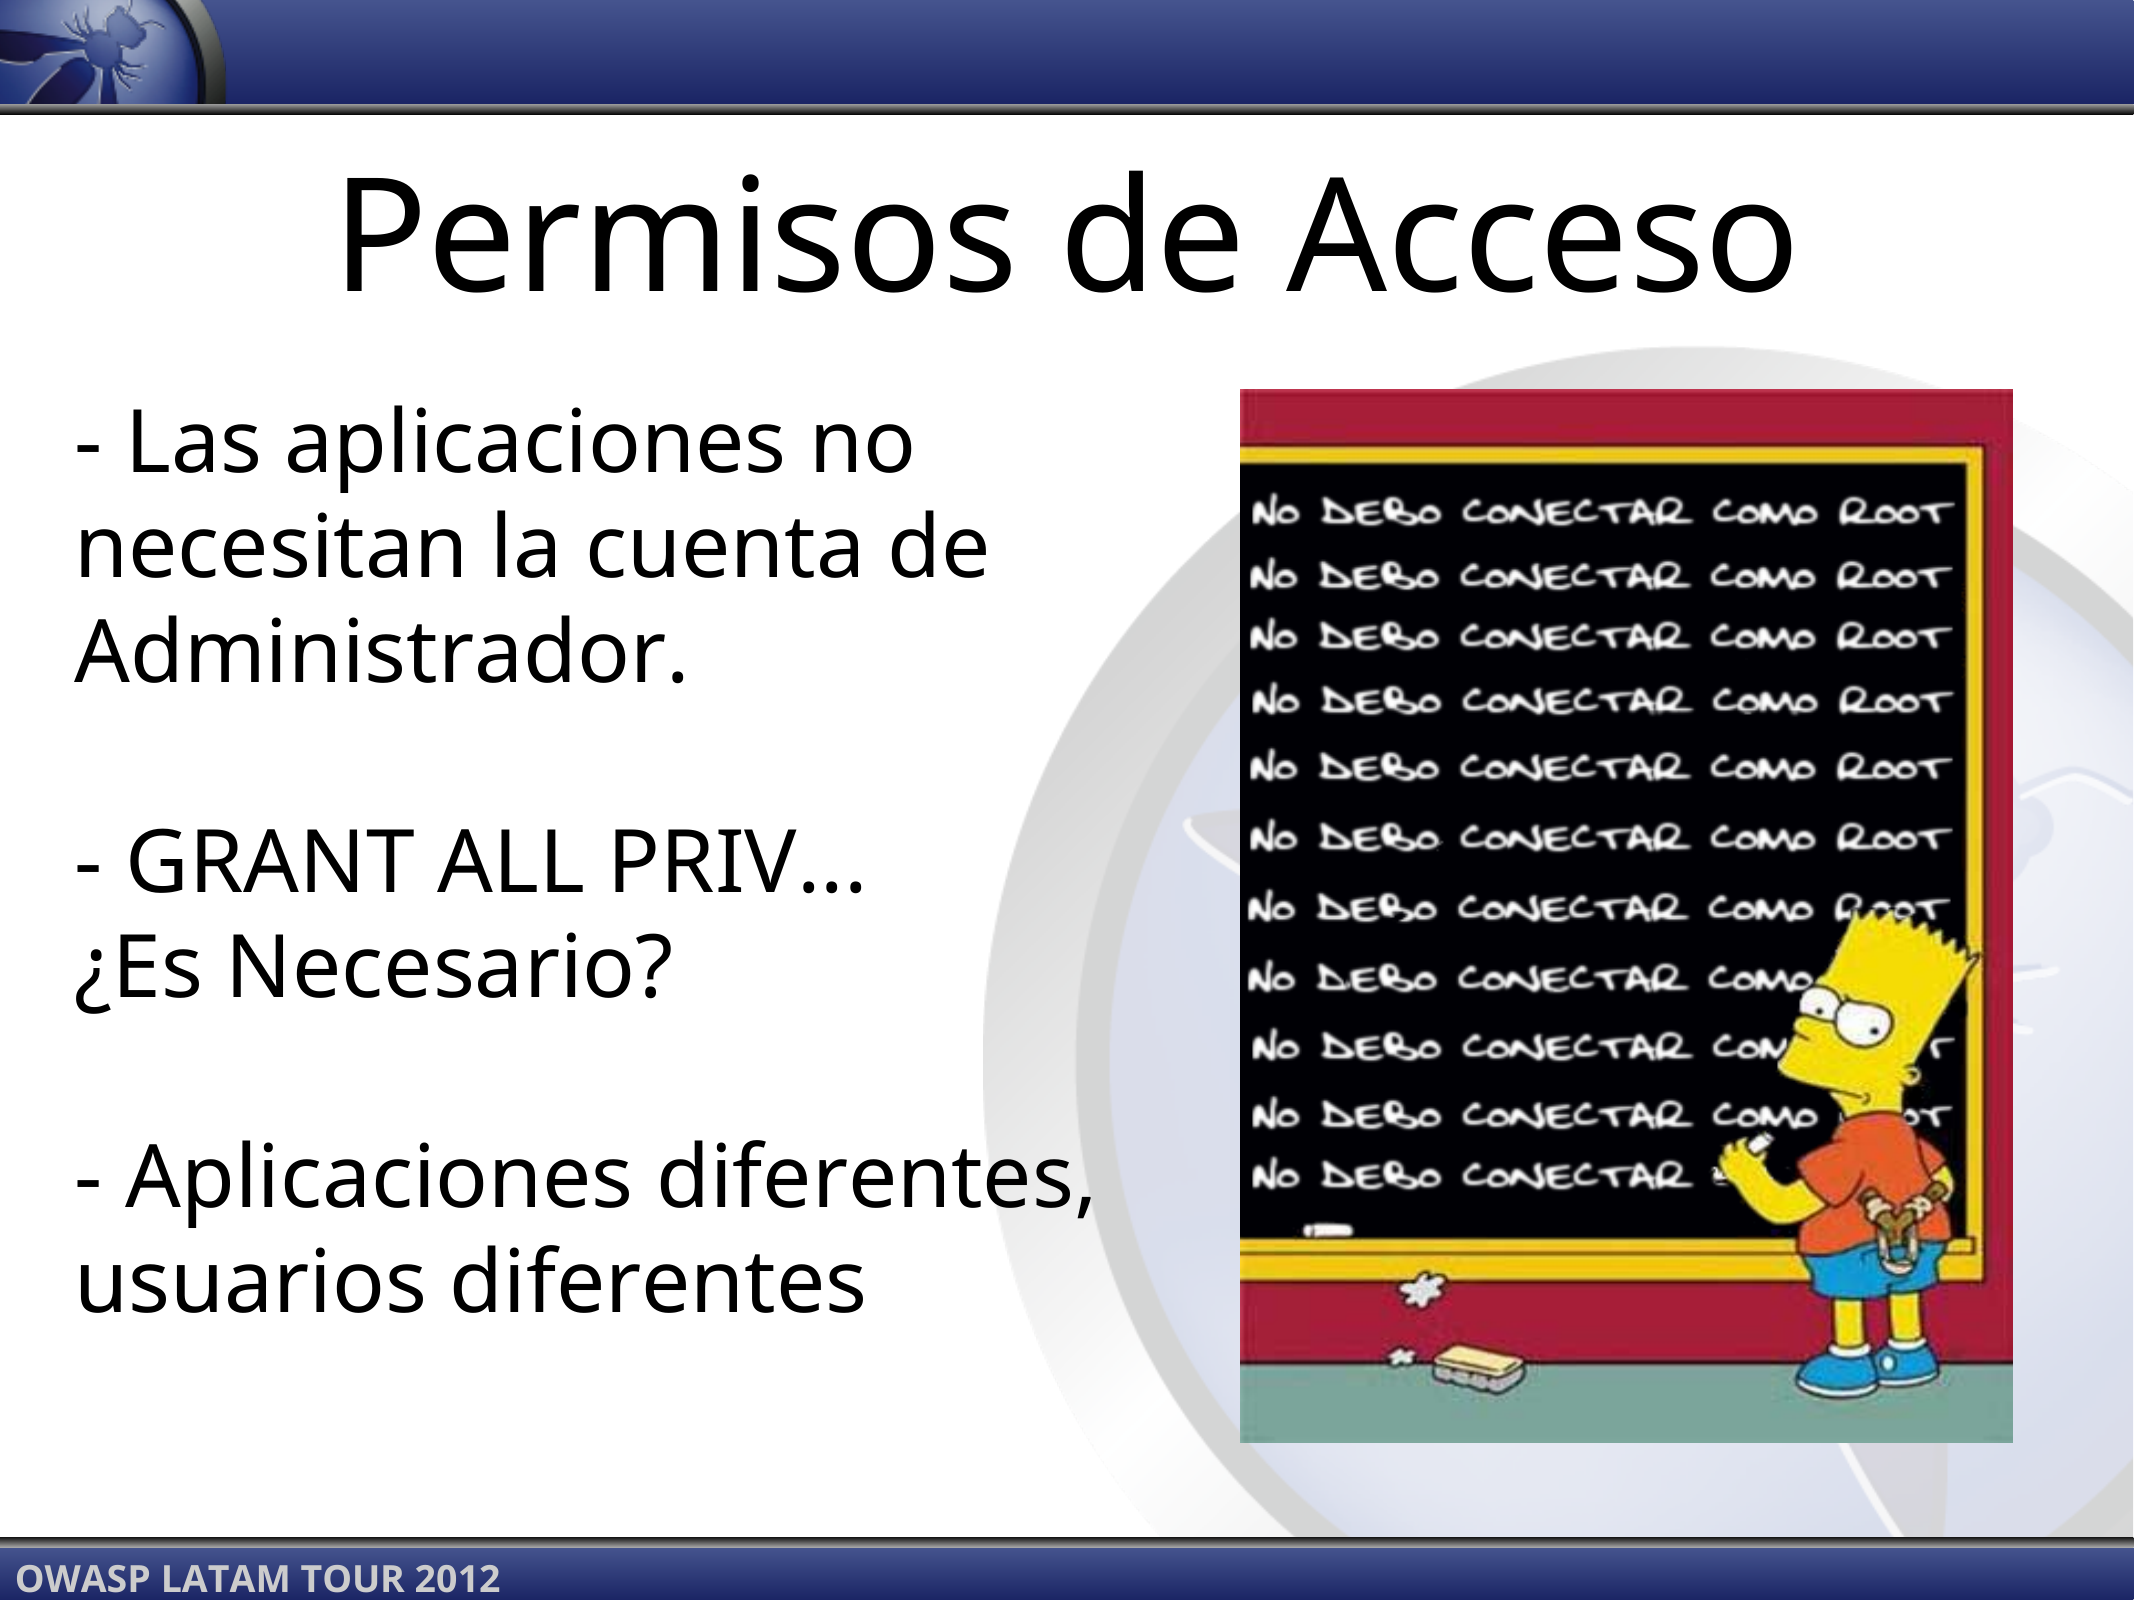

# Permisos de Acceso
- Las aplicaciones no
necesitan la cuenta de
Administrador.
- GRANT ALL PRIV...
¿Es Necesario?
- Aplicaciones diferentes, usuarios diferentes